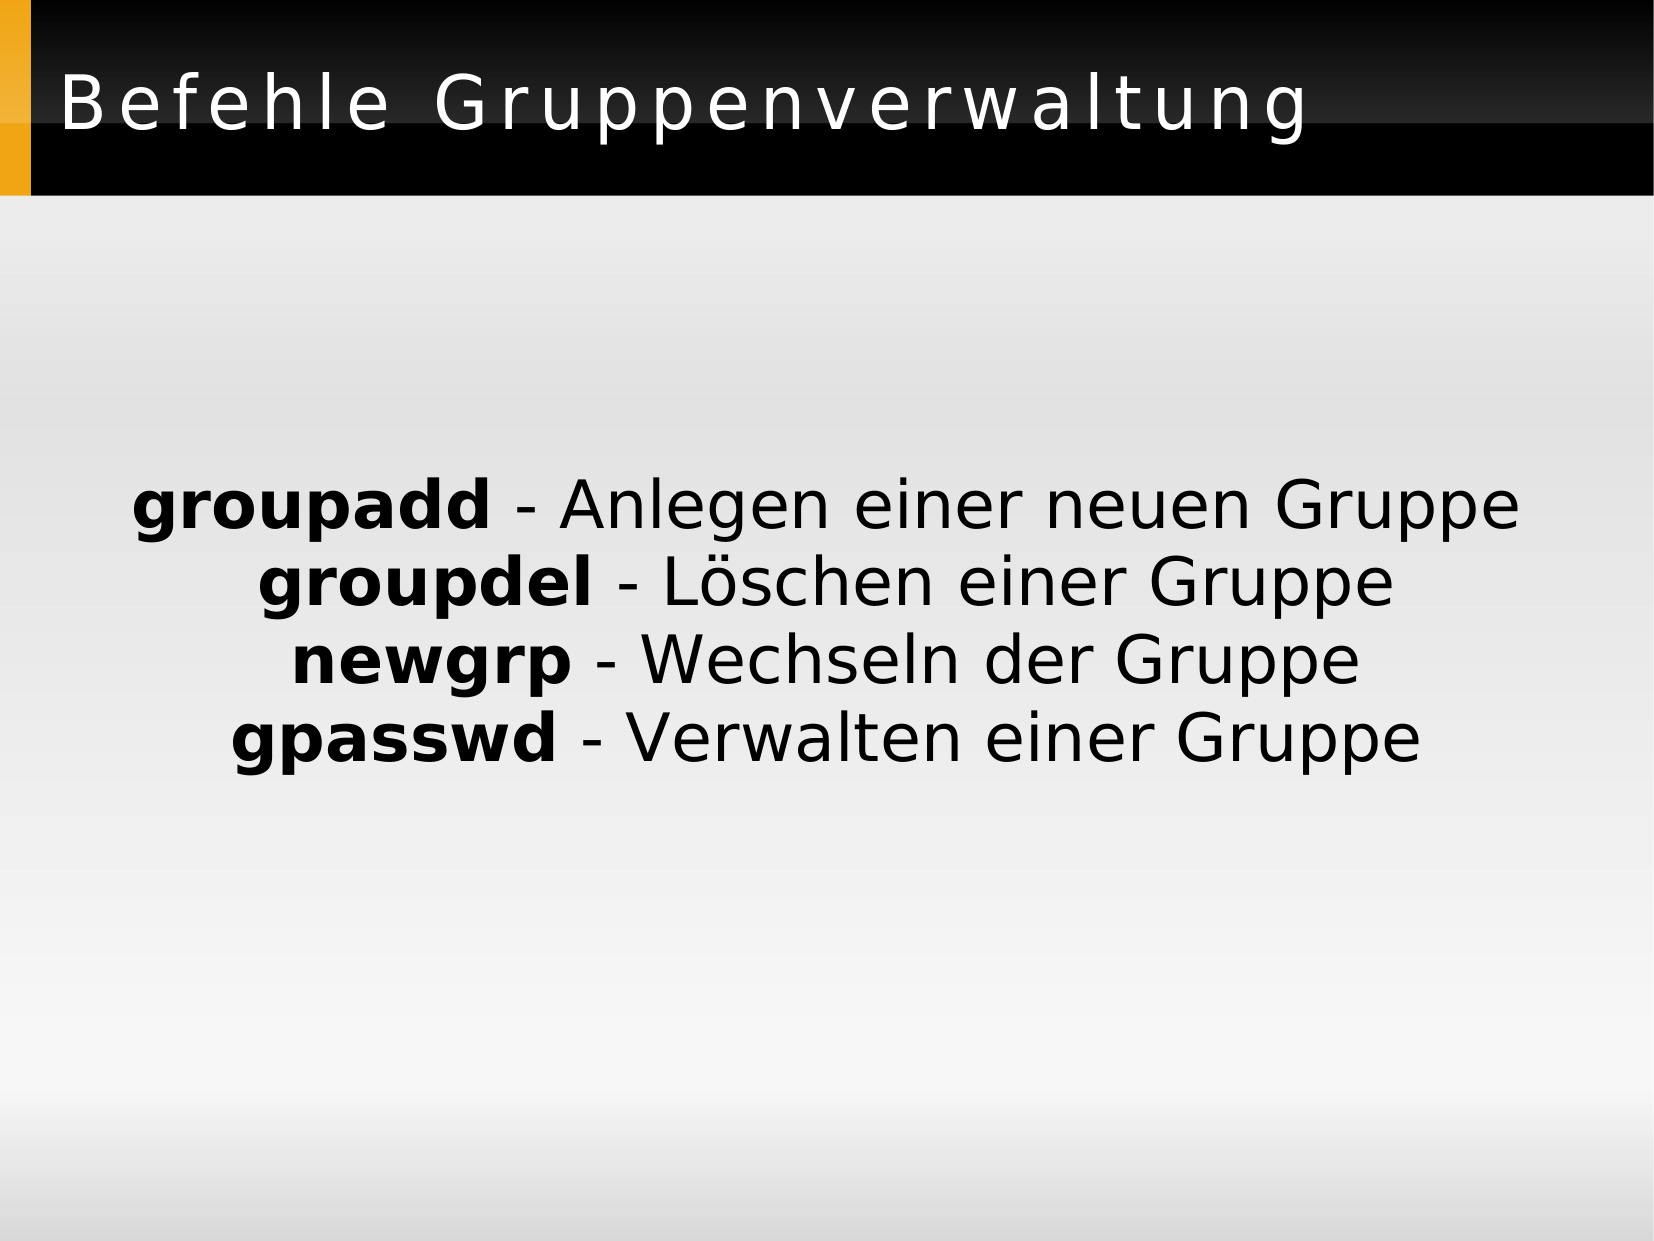

# Befehle Gruppenverwaltung
groupadd - Anlegen einer neuen Gruppe
groupdel - Löschen einer Gruppe
newgrp - Wechseln der Gruppe
gpasswd - Verwalten einer Gruppe